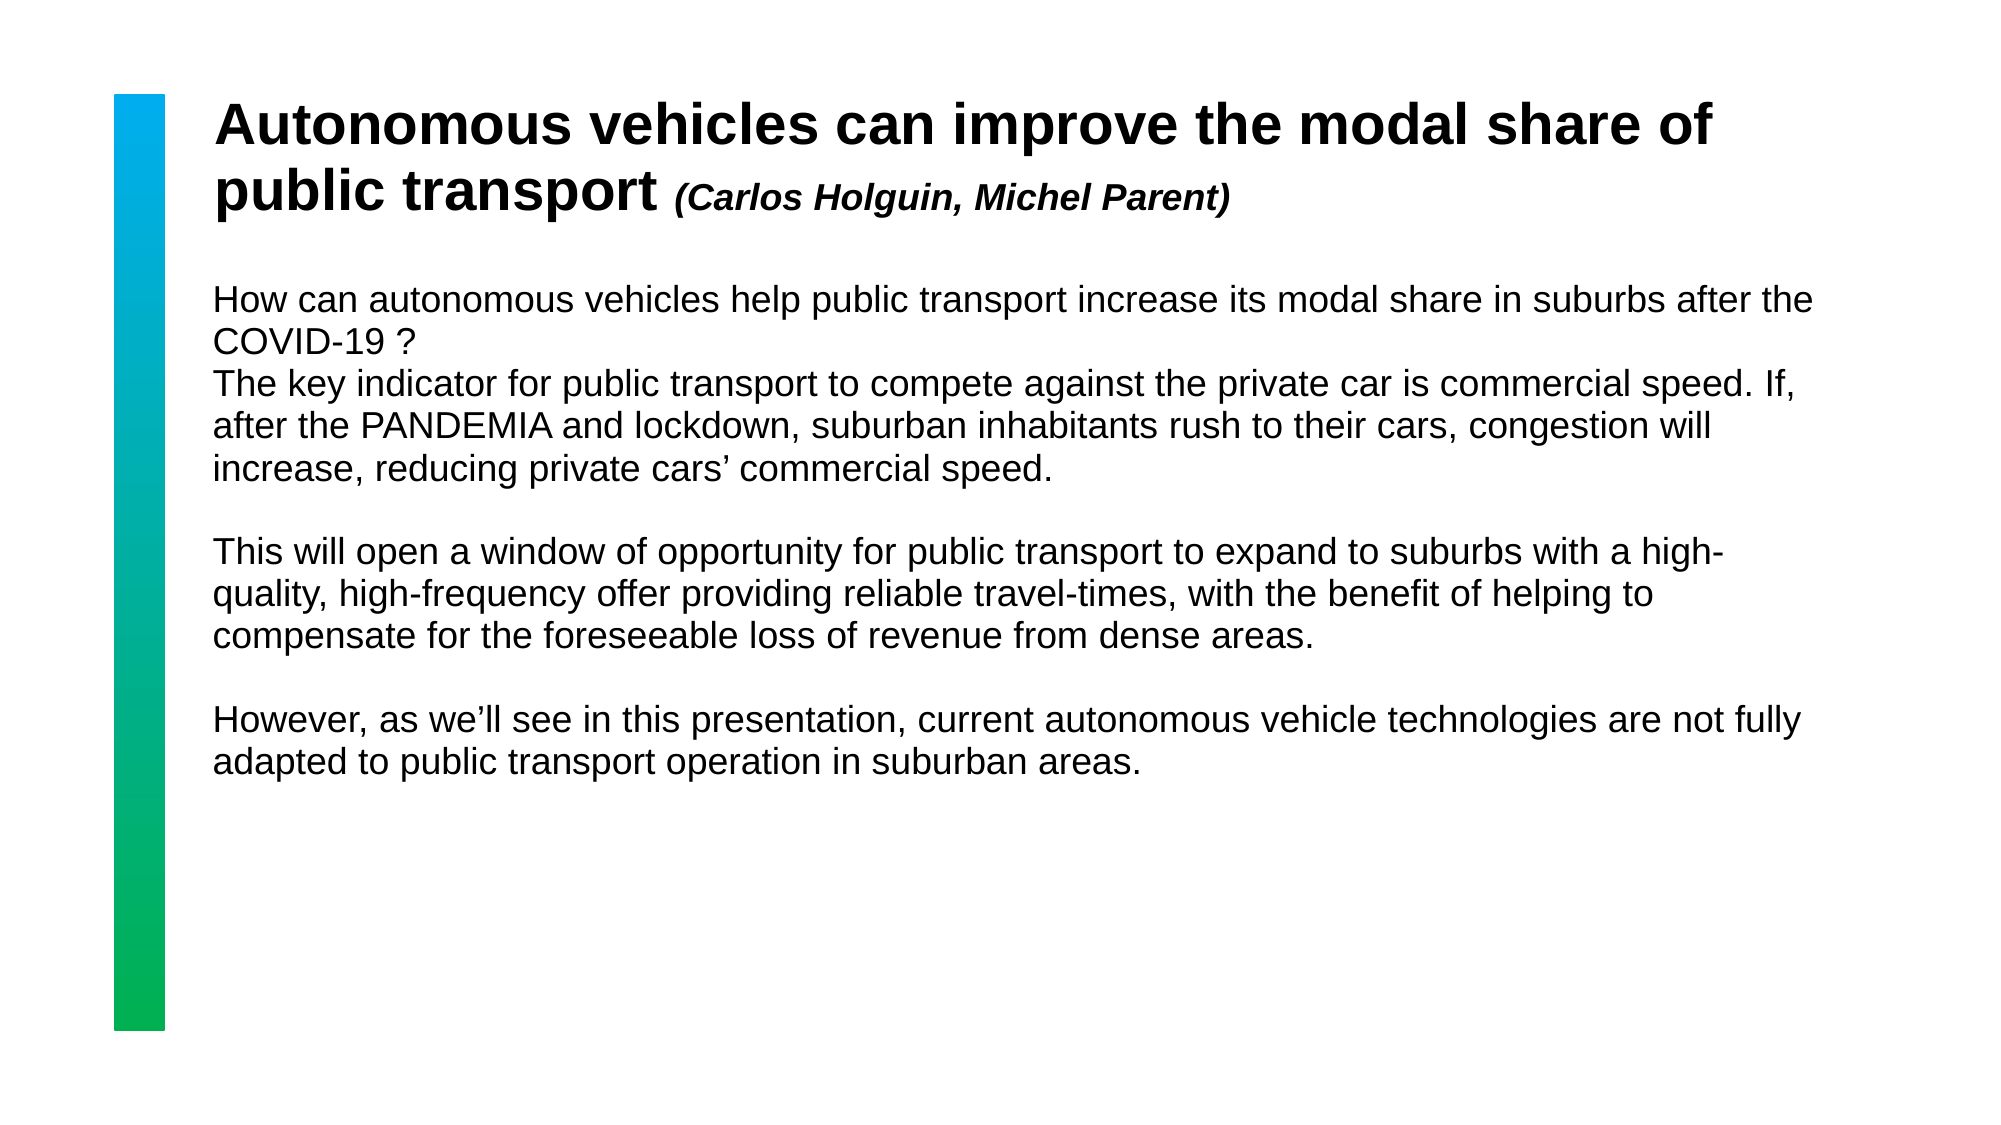

Autonomous vehicles can improve the modal share of public transport (Carlos Holguin, Michel Parent)
How can autonomous vehicles help public transport increase its modal share in suburbs after the COVID-19 ?
The key indicator for public transport to compete against the private car is commercial speed. If, after the PANDEMIA and lockdown, suburban inhabitants rush to their cars, congestion will increase, reducing private cars’ commercial speed.
This will open a window of opportunity for public transport to expand to suburbs with a high-quality, high-frequency offer providing reliable travel-times, with the benefit of helping to compensate for the foreseeable loss of revenue from dense areas.
However, as we’ll see in this presentation, current autonomous vehicle technologies are not fully adapted to public transport operation in suburban areas.